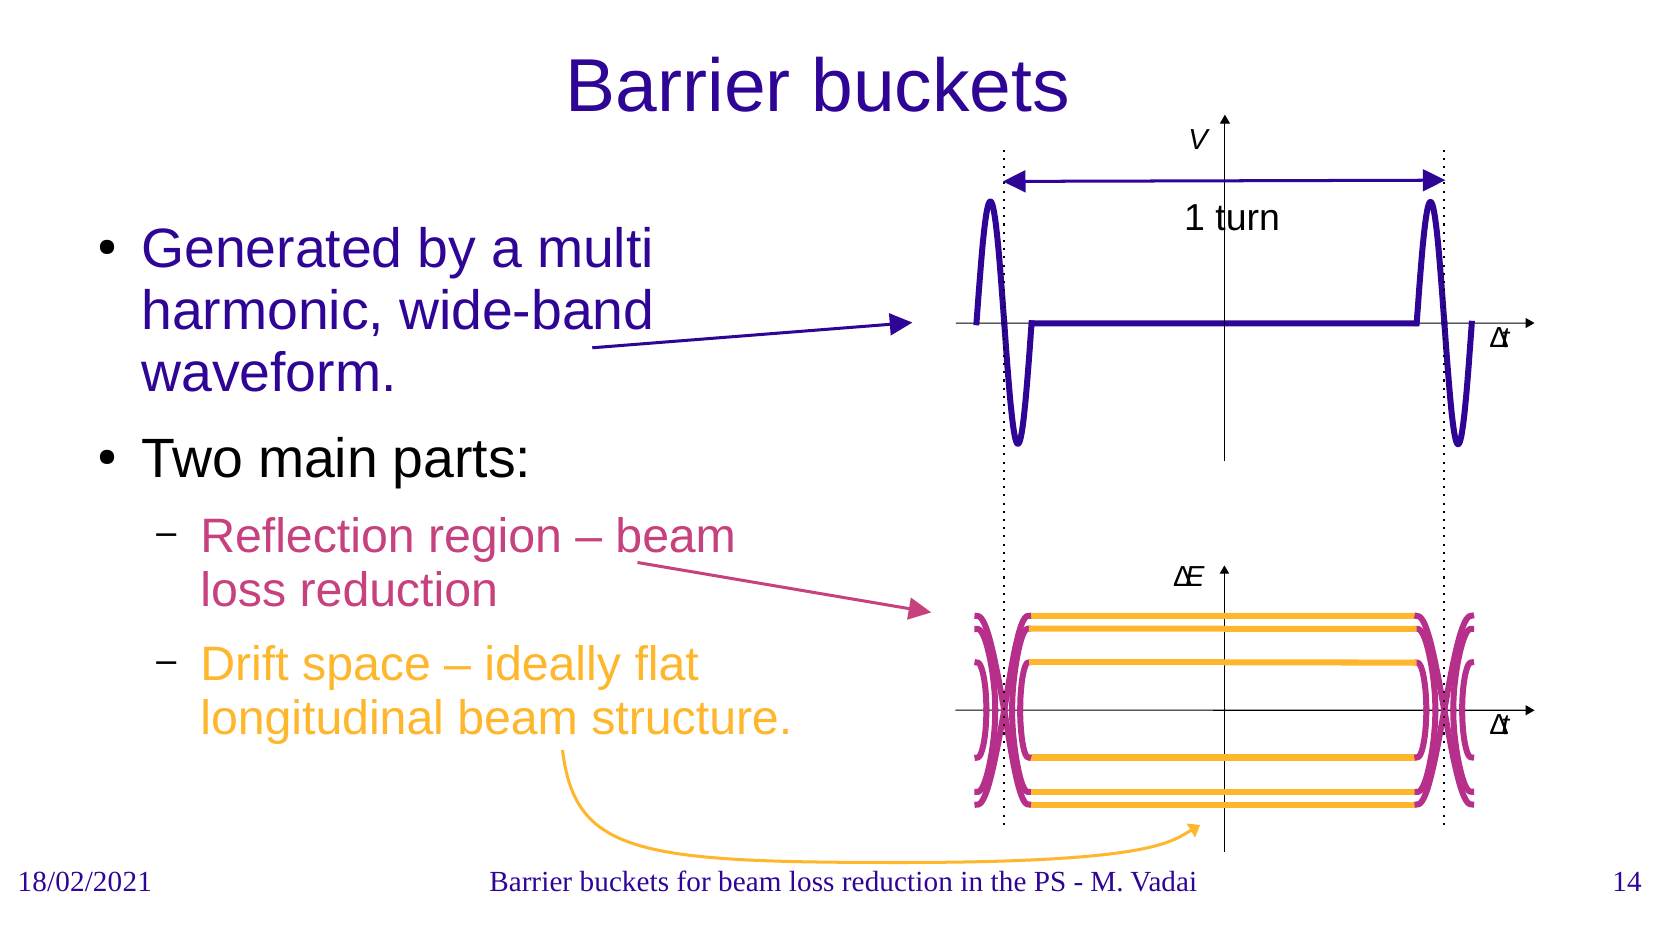

# Barrier buckets
1 turn
Generated by a multi harmonic, wide-band waveform.
Two main parts:
Reflection region – beam loss reduction
Drift space – ideally flat longitudinal beam structure.
18/02/2021
Barrier buckets for beam loss reduction in the PS - M. Vadai
14